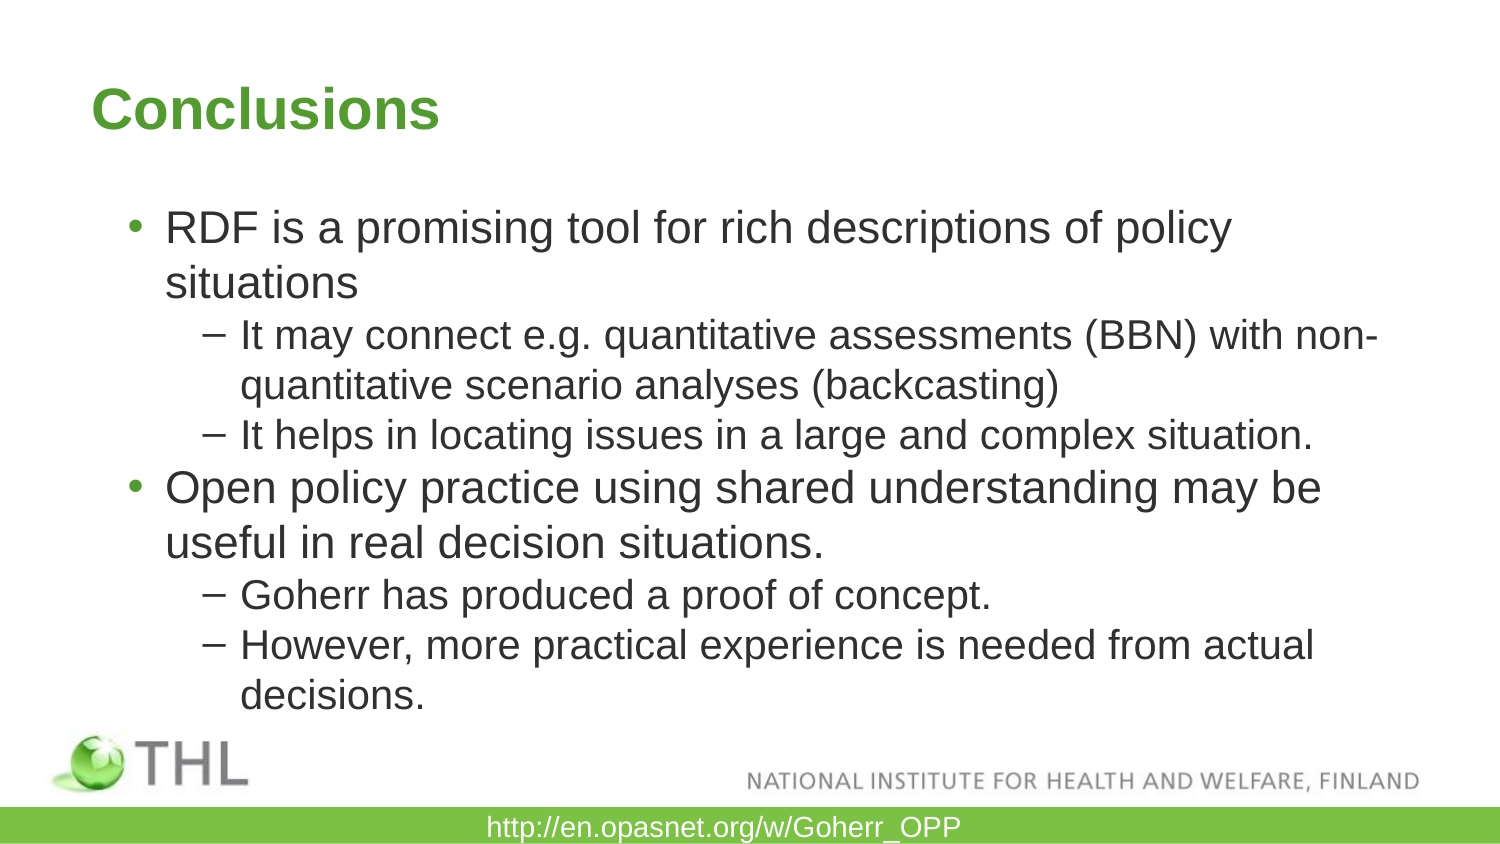

# Conclusions
RDF is a promising tool for rich descriptions of policy situations
It may connect e.g. quantitative assessments (BBN) with non-quantitative scenario analyses (backcasting)
It helps in locating issues in a large and complex situation.
Open policy practice using shared understanding may be useful in real decision situations.
Goherr has produced a proof of concept.
However, more practical experience is needed from actual decisions.